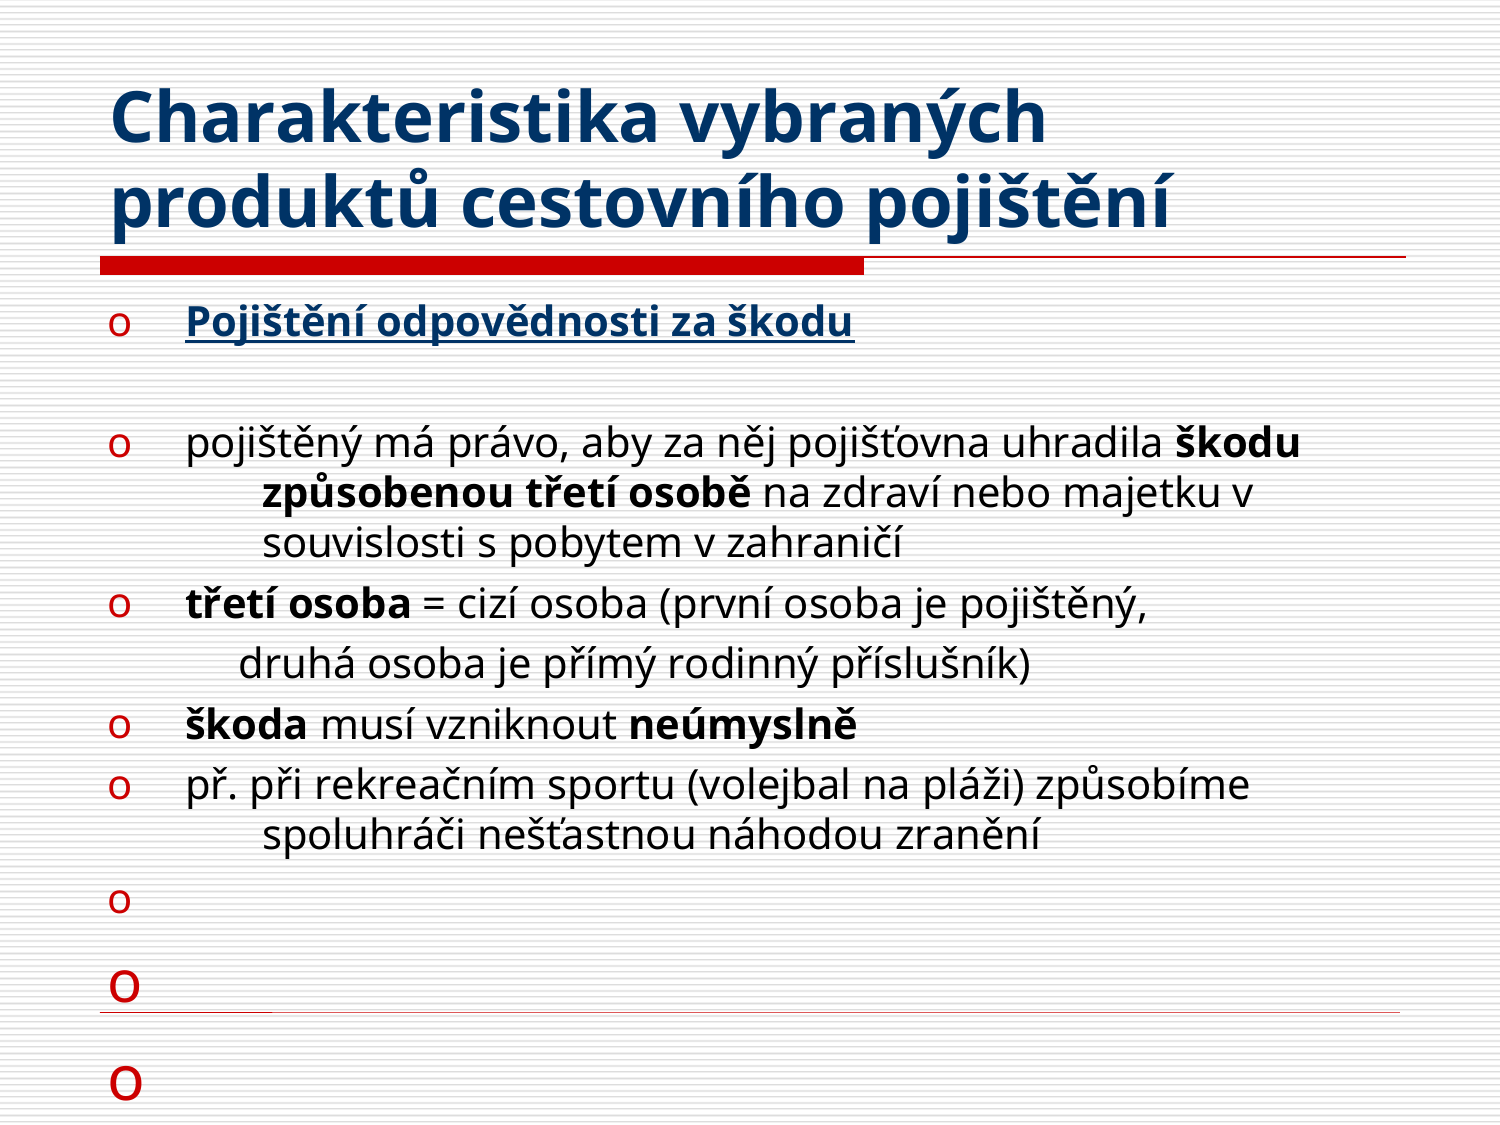

# Charakteristika vybraných produktů cestovního pojištění
Pojištění odpovědnosti za škodu
pojištěný má právo, aby za něj pojišťovna uhradila škodu způsobenou třetí osobě na zdraví nebo majetku v souvislosti s pobytem v zahraničí
třetí osoba = cizí osoba (první osoba je pojištěný,
 druhá osoba je přímý rodinný příslušník)
škoda musí vzniknout neúmyslně
př. při rekreačním sportu (volejbal na pláži) způsobíme spoluhráči nešťastnou náhodou zranění